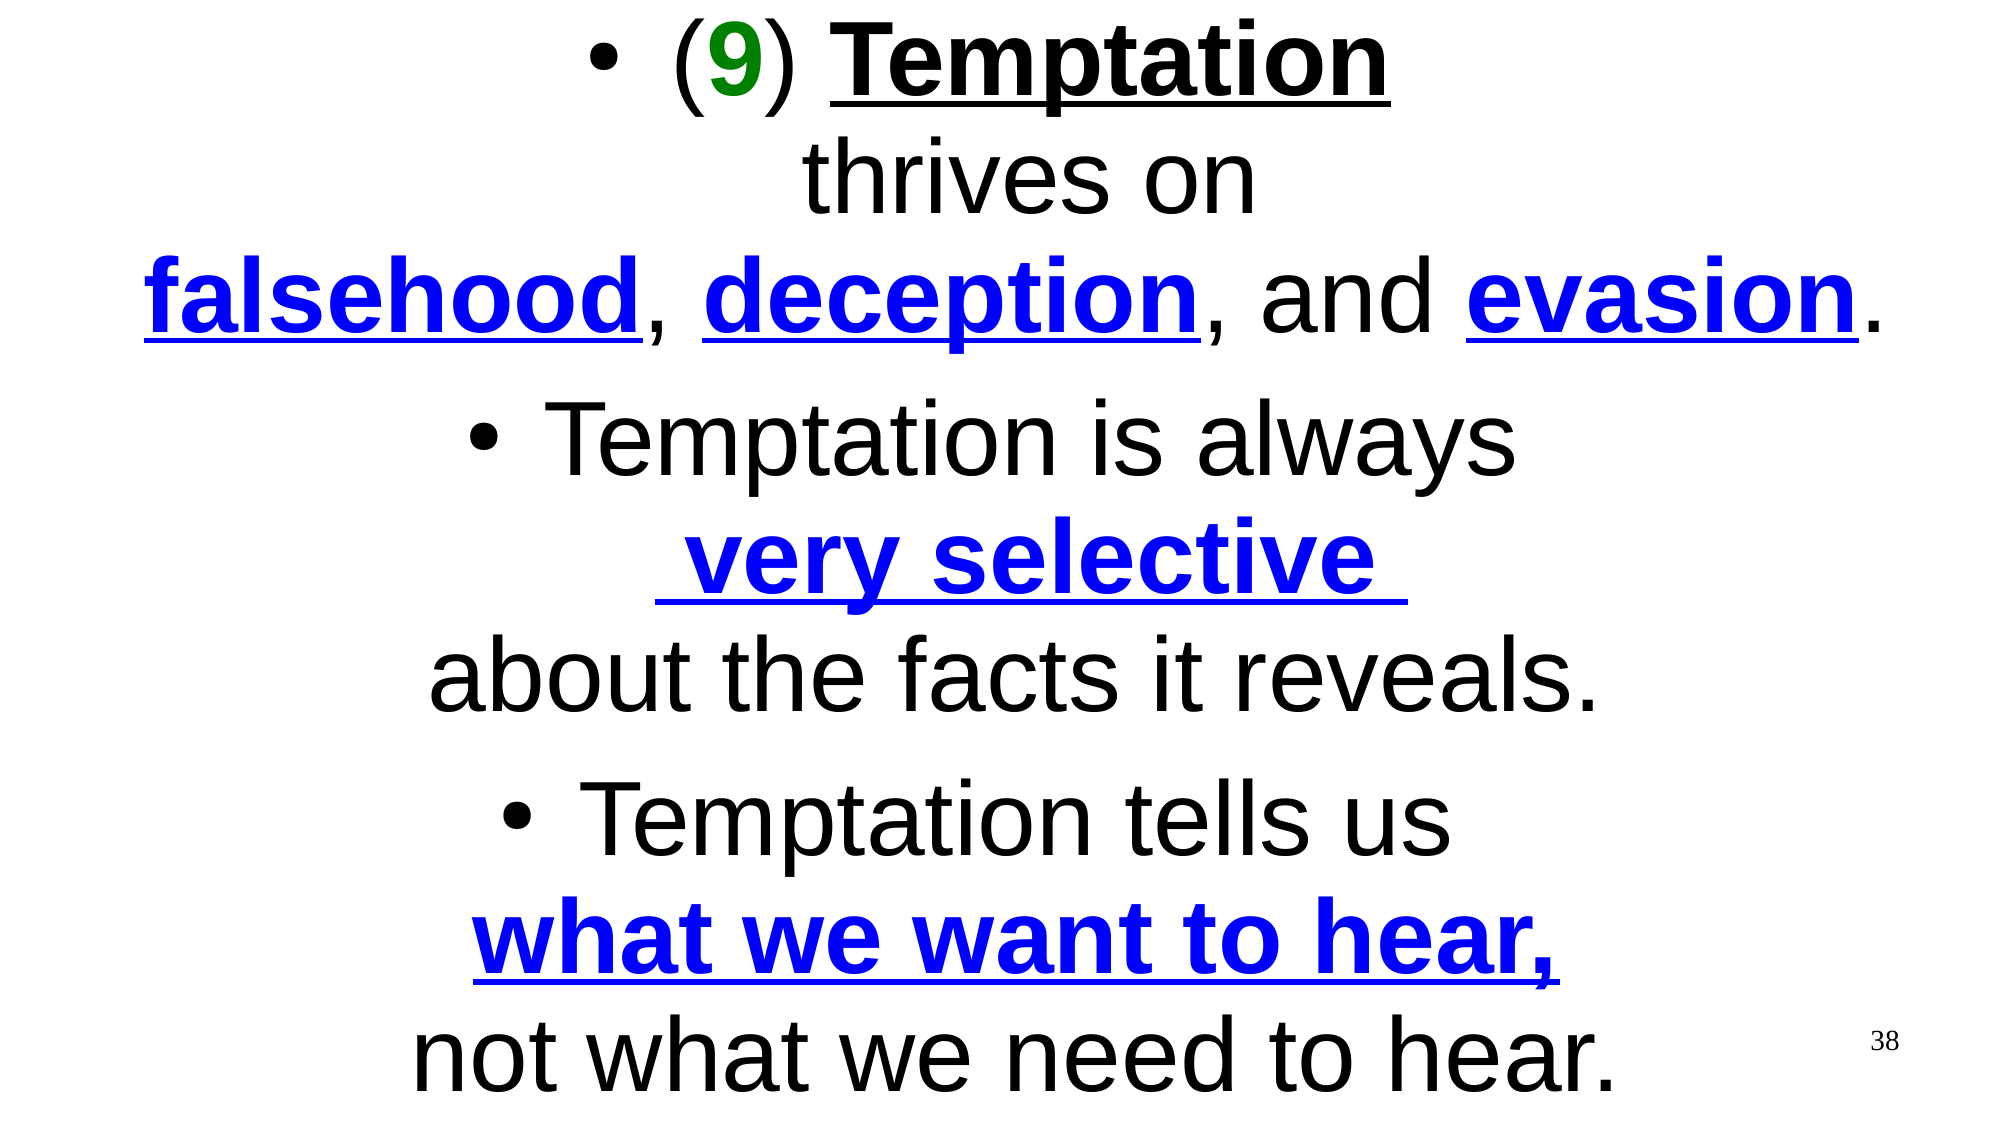

# (9) Temptation thrives on falsehood, deception, and evasion.
Temptation is always
 very selective
about the facts it reveals.
Temptation tells us
what we want to hear,
not what we need to hear.
38